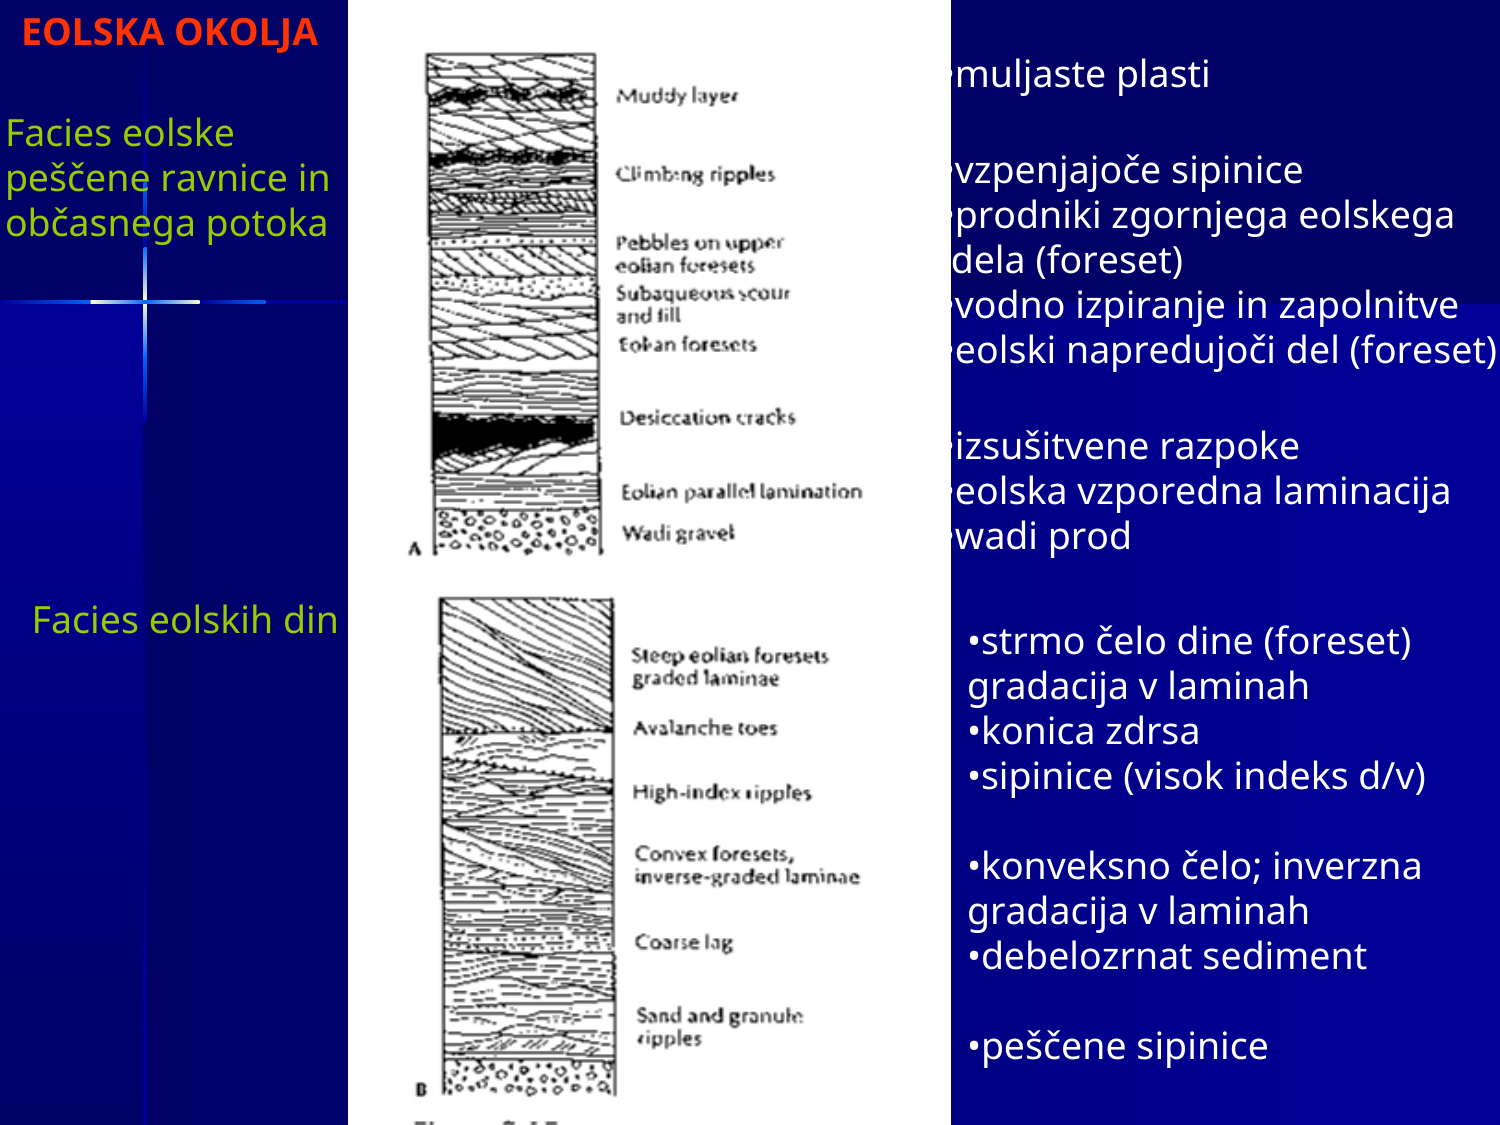

EOLSKA OKOLJA
muljaste plasti
vzpenjajoče sipinice
prodniki zgornjega eolskega
 dela (foreset)
vodno izpiranje in zapolnitve
eolski napredujoči del (foreset)
izsušitvene razpoke
eolska vzporedna laminacija
wadi prod
Facies eolske
peščene ravnice in
občasnega potoka
Facies eolskih din
strmo čelo dine (foreset)
gradacija v laminah
konica zdrsa
sipinice (visok indeks d/v)
konveksno čelo; inverzna
gradacija v laminah
debelozrnat sediment
peščene sipinice